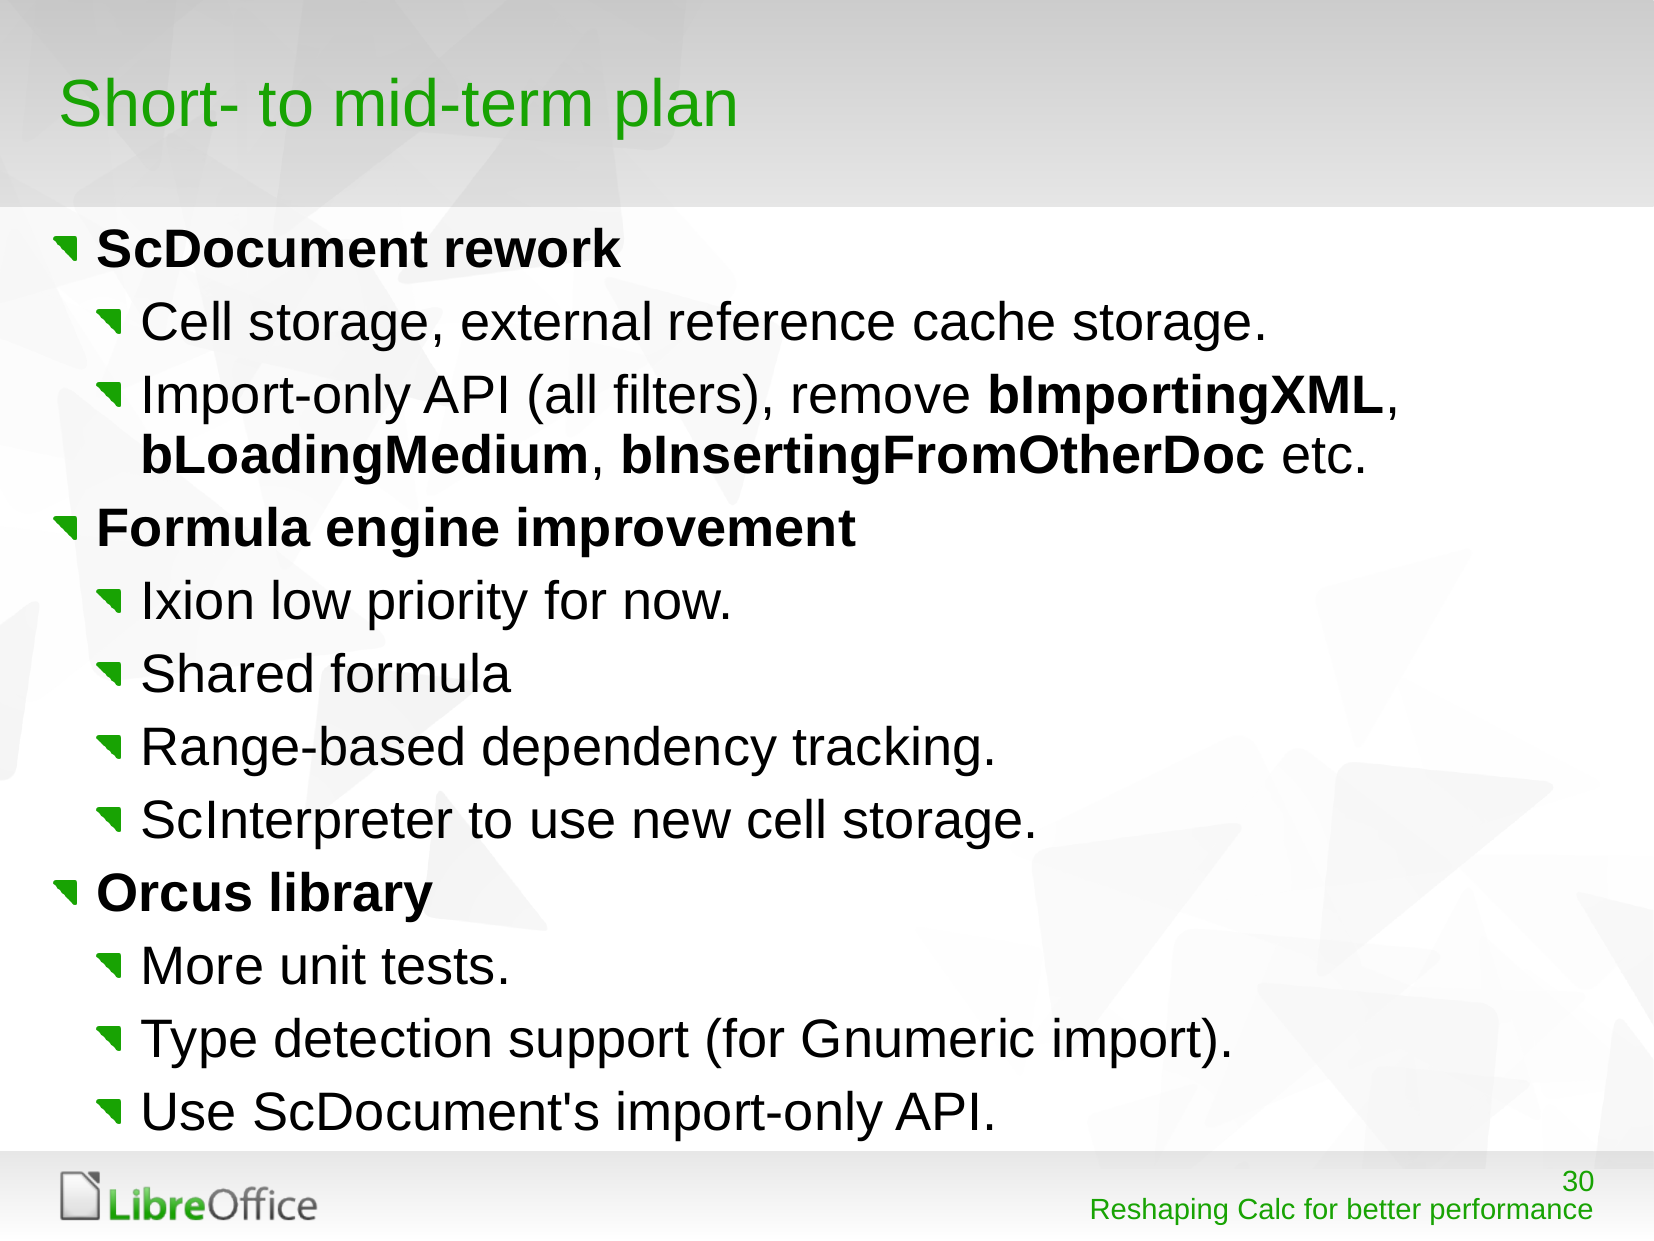

# Short- to mid-term plan
ScDocument rework
Cell storage, external reference cache storage.
Import-only API (all filters), remove bImportingXML, bLoadingMedium, bInsertingFromOtherDoc etc.
Formula engine improvement
Ixion low priority for now.
Shared formula
Range-based dependency tracking.
ScInterpreter to use new cell storage.
Orcus library
More unit tests.
Type detection support (for Gnumeric import).
Use ScDocument's import-only API.
30
Reshaping Calc for better performance